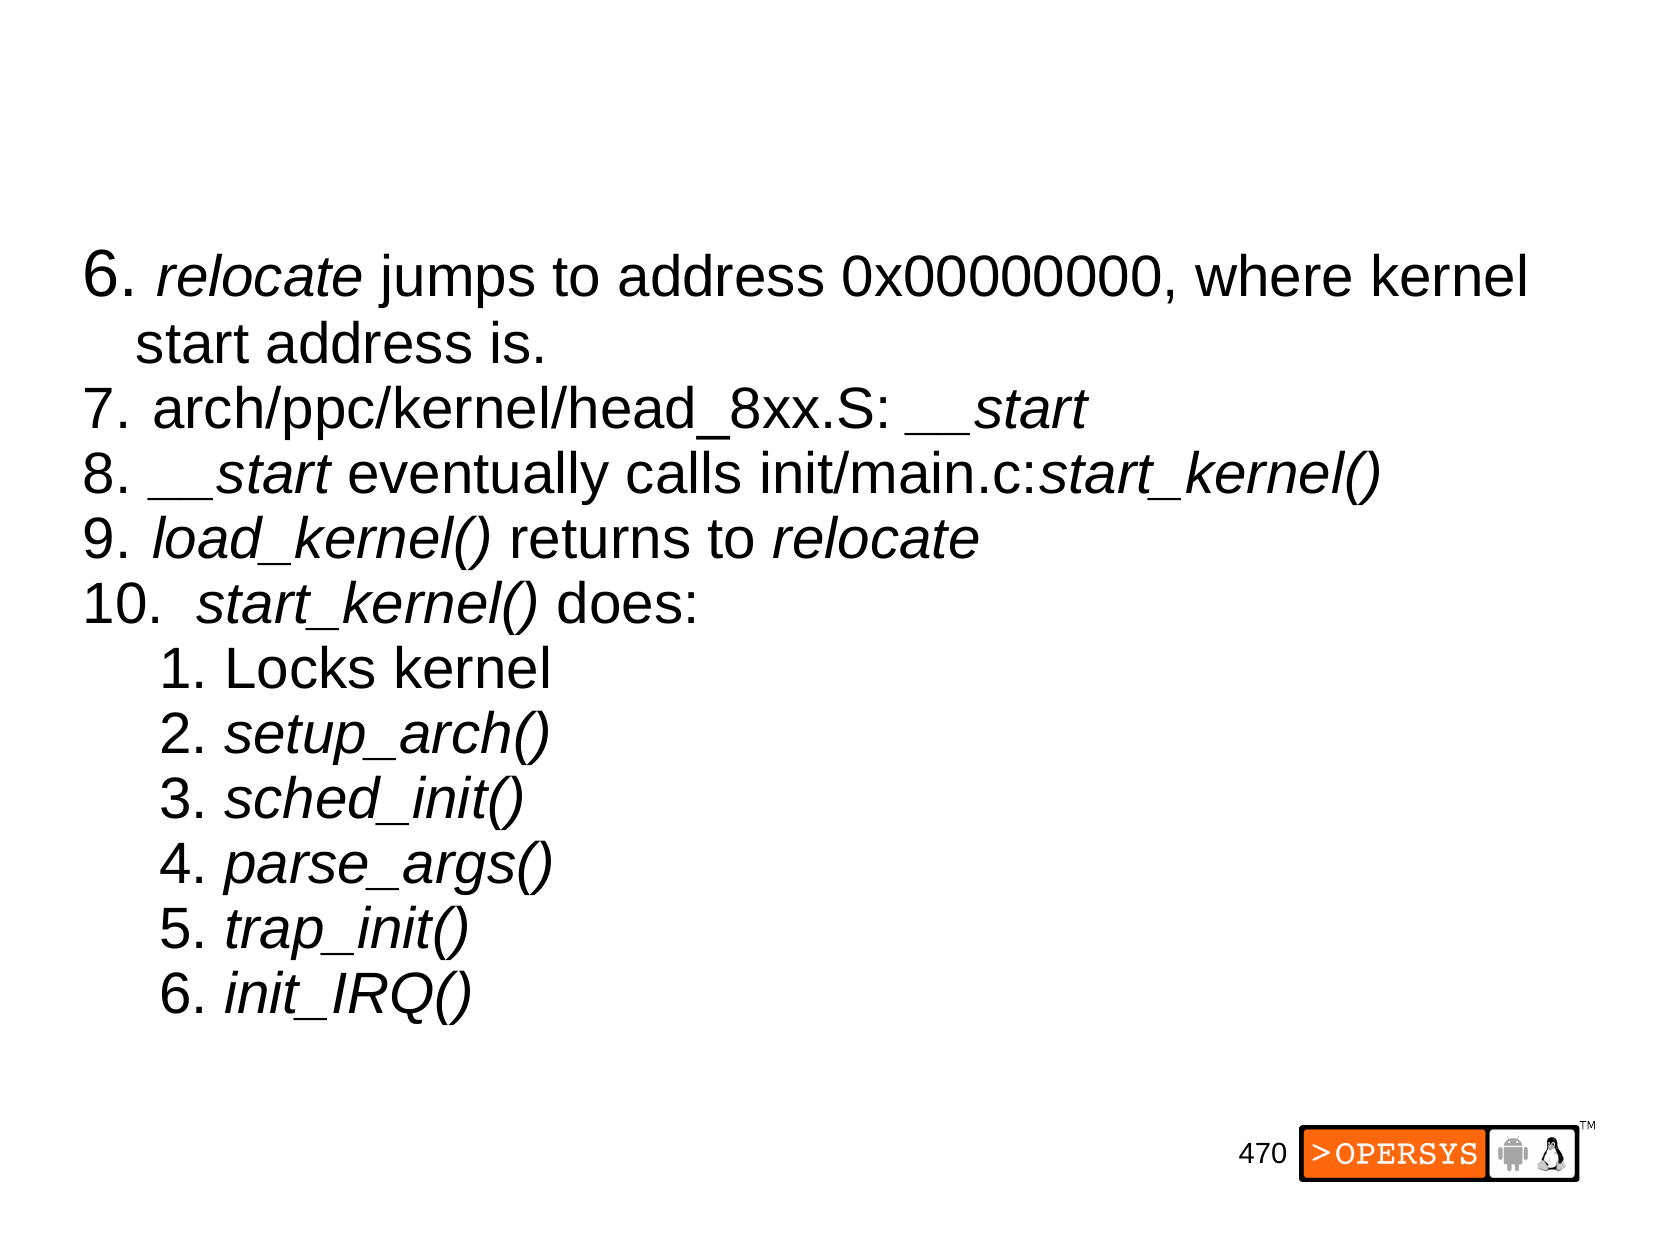

# relocate jumps to address 0x00000000, where kernel start address is.
 arch/ppc/kernel/head_8xx.S: __start
 __start eventually calls init/main.c:start_kernel()
 load_kernel() returns to relocate
 start_kernel() does:
 Locks kernel
 setup_arch()
 sched_init()
 parse_args()
 trap_init()
 init_IRQ()